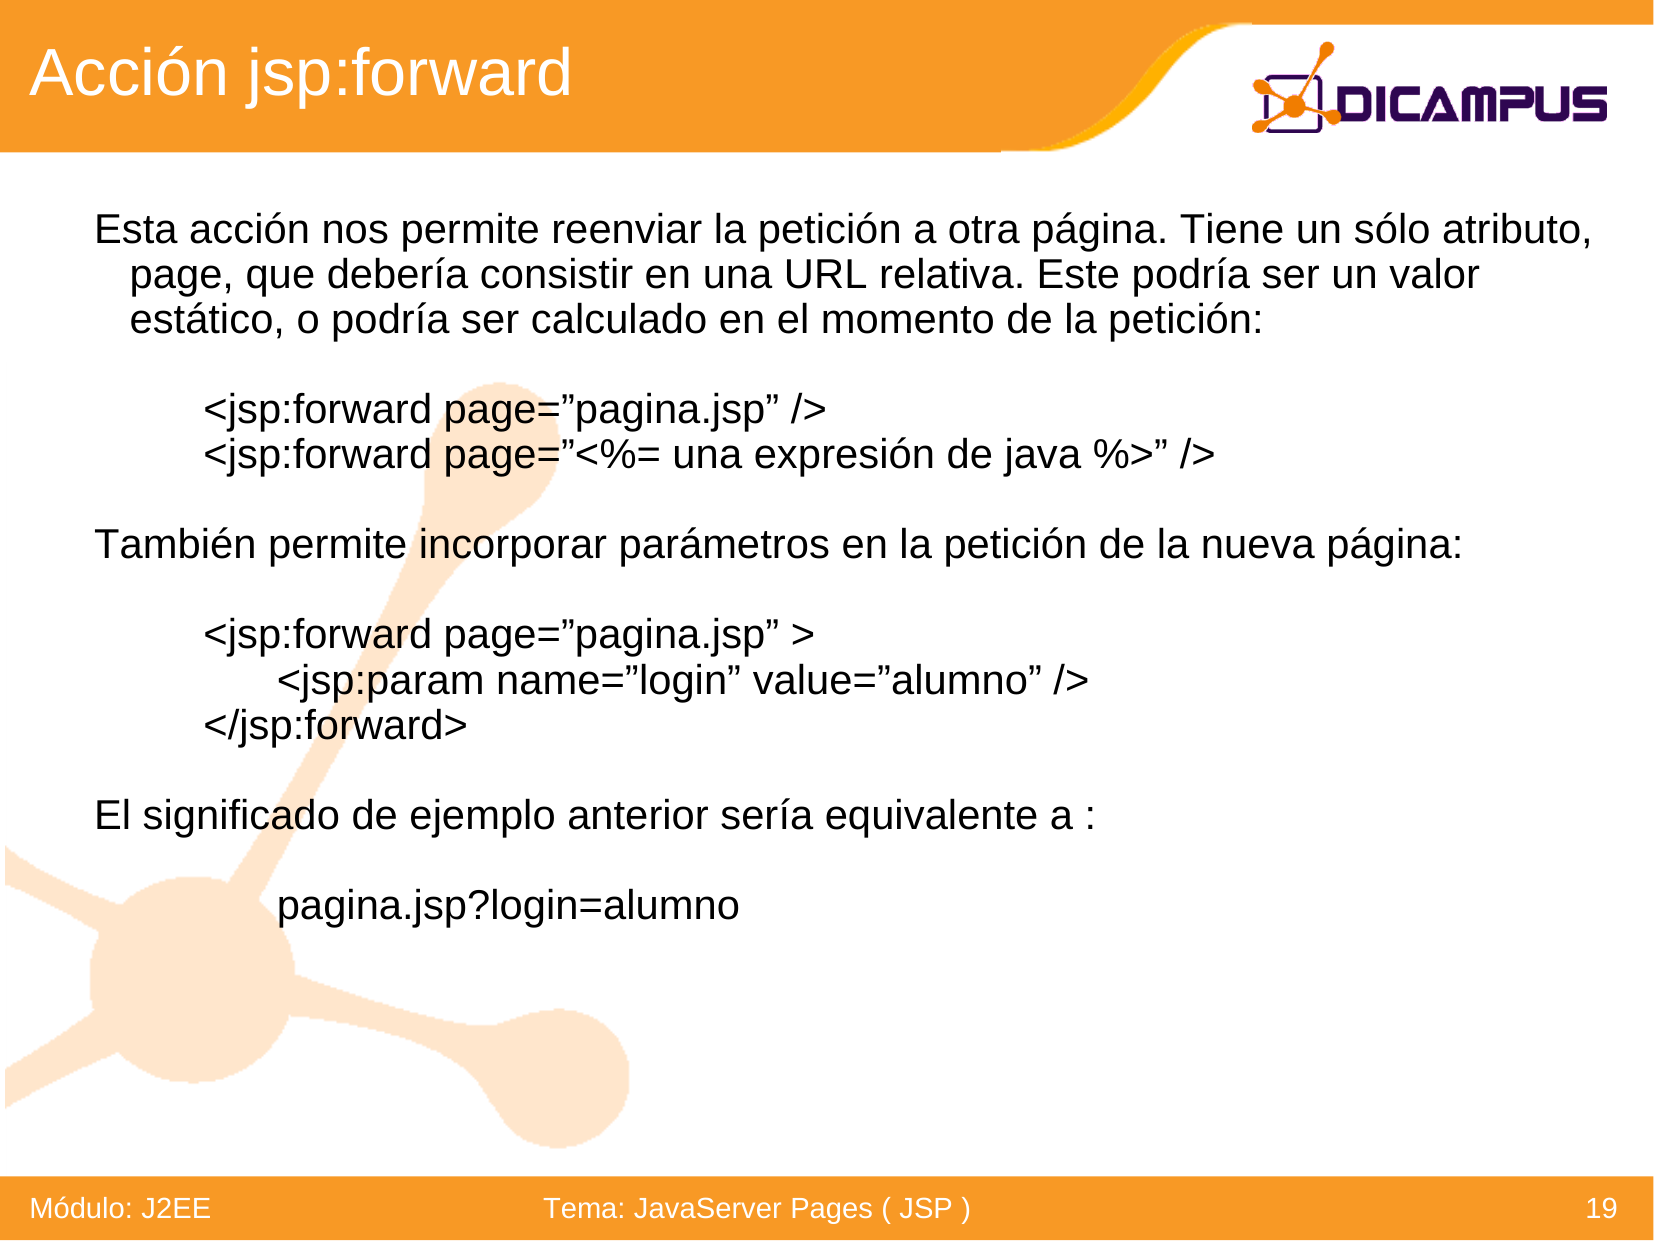

Acción jsp:forward
Esta acción nos permite reenviar la petición a otra página. Tiene un sólo atributo, page, que debería consistir en una URL relativa. Este podría ser un valor estático, o podría ser calculado en el momento de la petición:
		<jsp:forward page=”pagina.jsp” />
		<jsp:forward page=”<%= una expresión de java %>” />
También permite incorporar parámetros en la petición de la nueva página:
		<jsp:forward page=”pagina.jsp” >
			<jsp:param name=”login” value=”alumno” />
		</jsp:forward>
El significado de ejemplo anterior sería equivalente a :
			pagina.jsp?login=alumno
Módulo: J2EE
Tema: JavaServer Pages ( JSP )